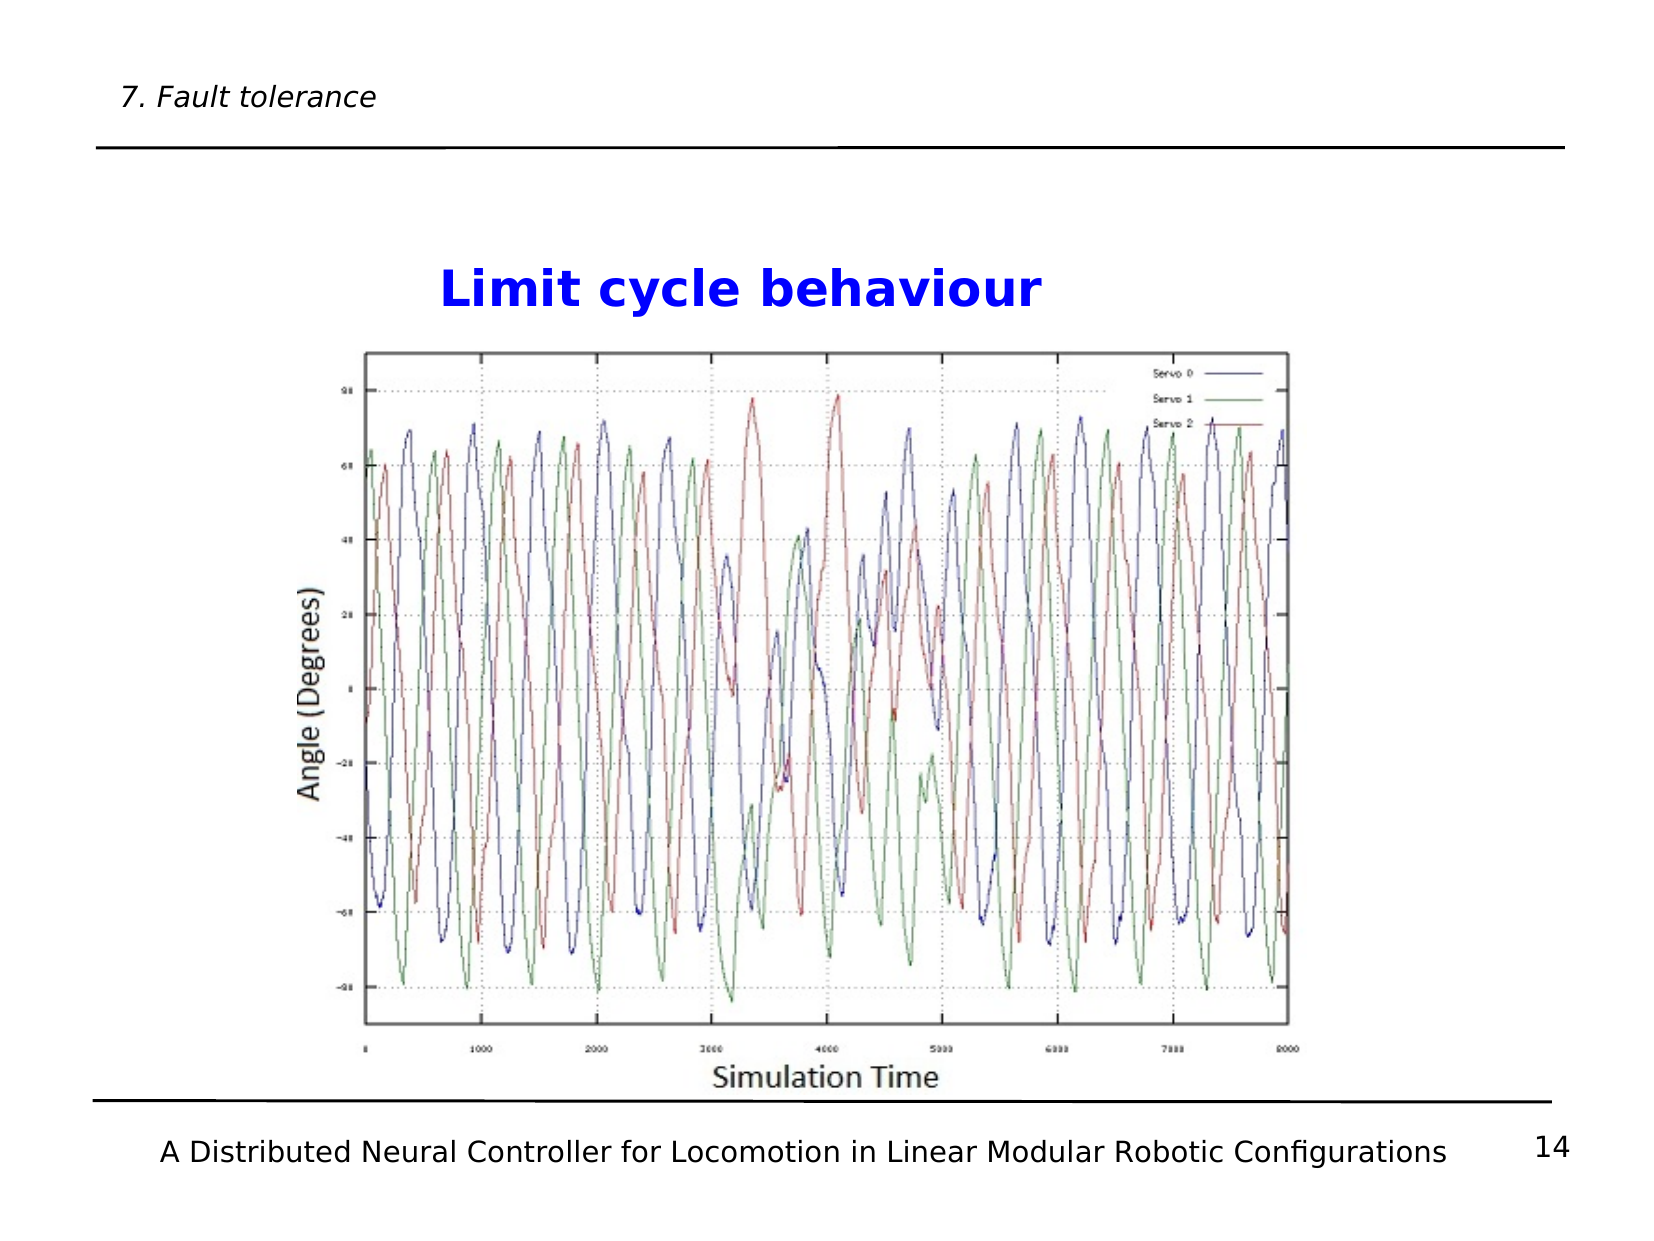

7. Fault tolerance
Limit cycle behaviour
A Distributed Neural Controller for Locomotion in Linear Modular Robotic Configurations
14